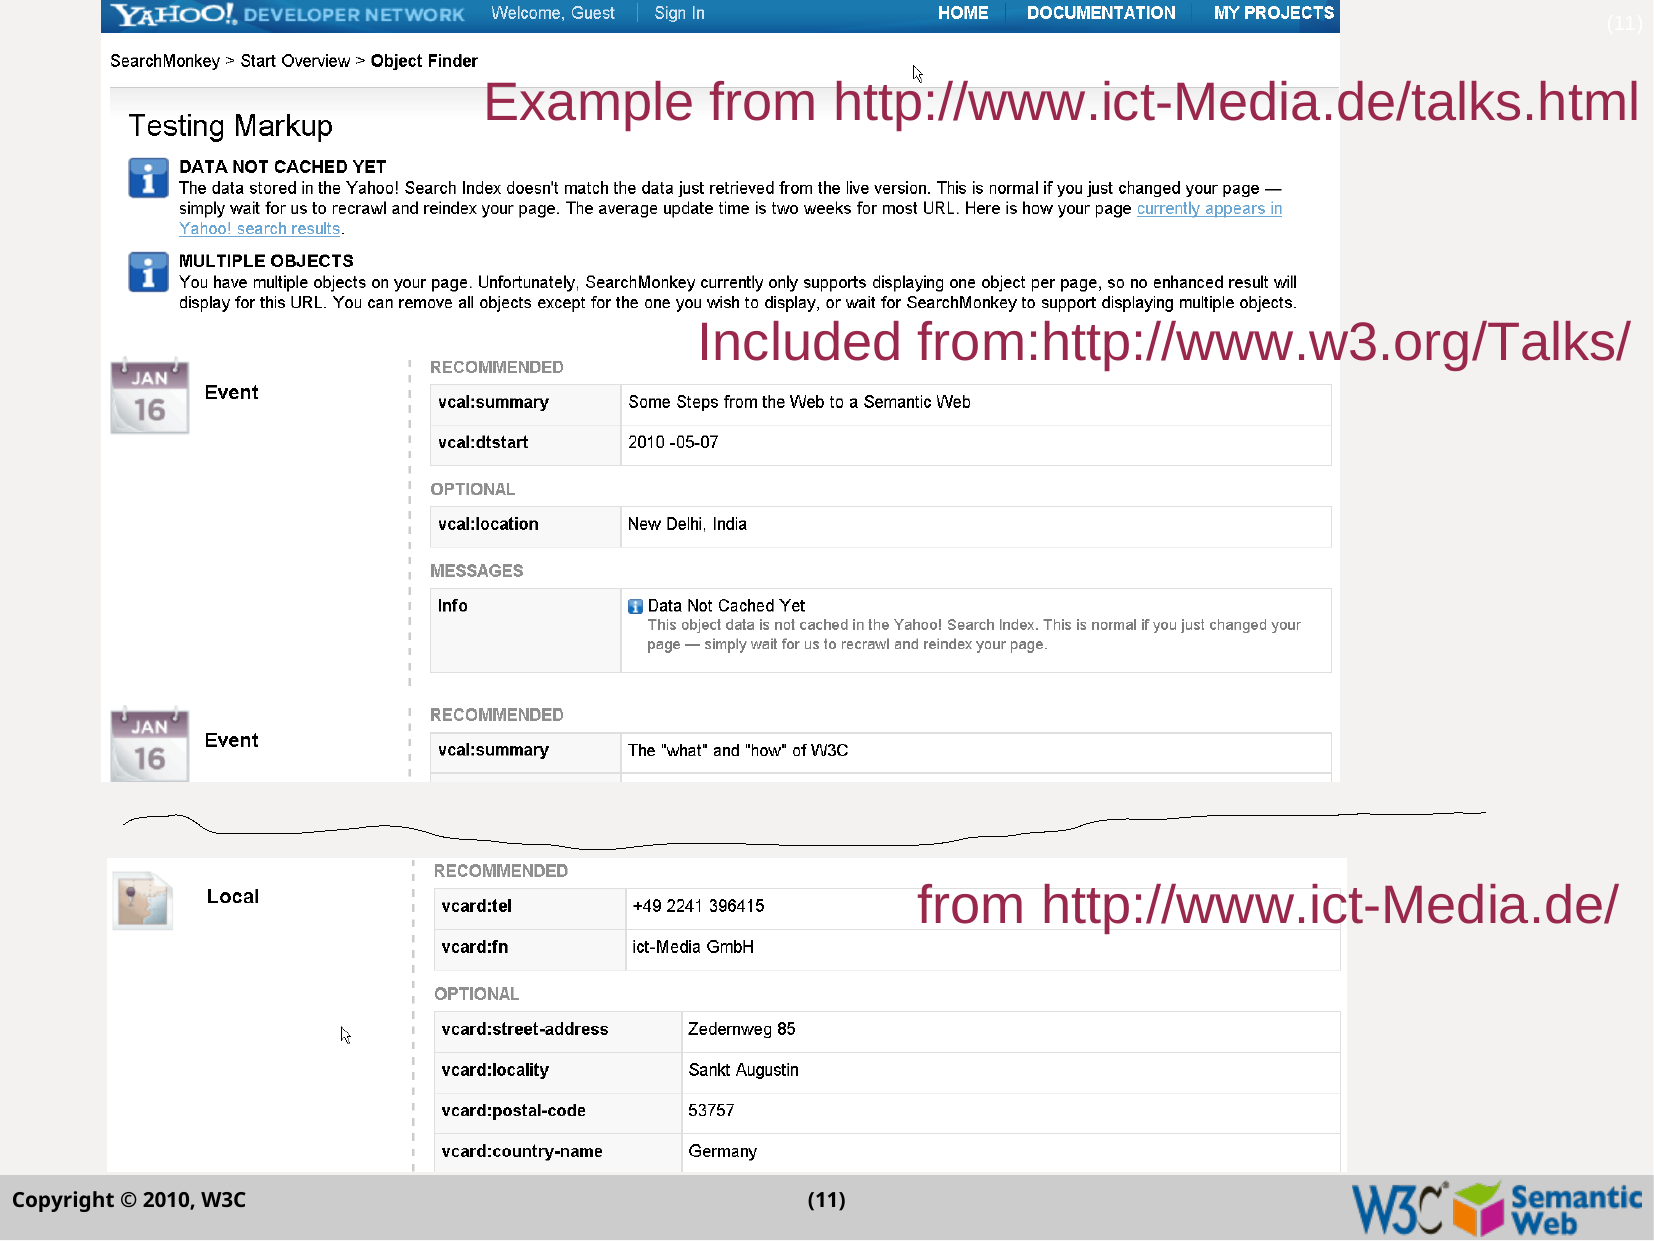

Example from http://www.ict-Media.de/talks.html
Included from:http://www.w3.org/Talks/
from http://www.ict-Media.de/